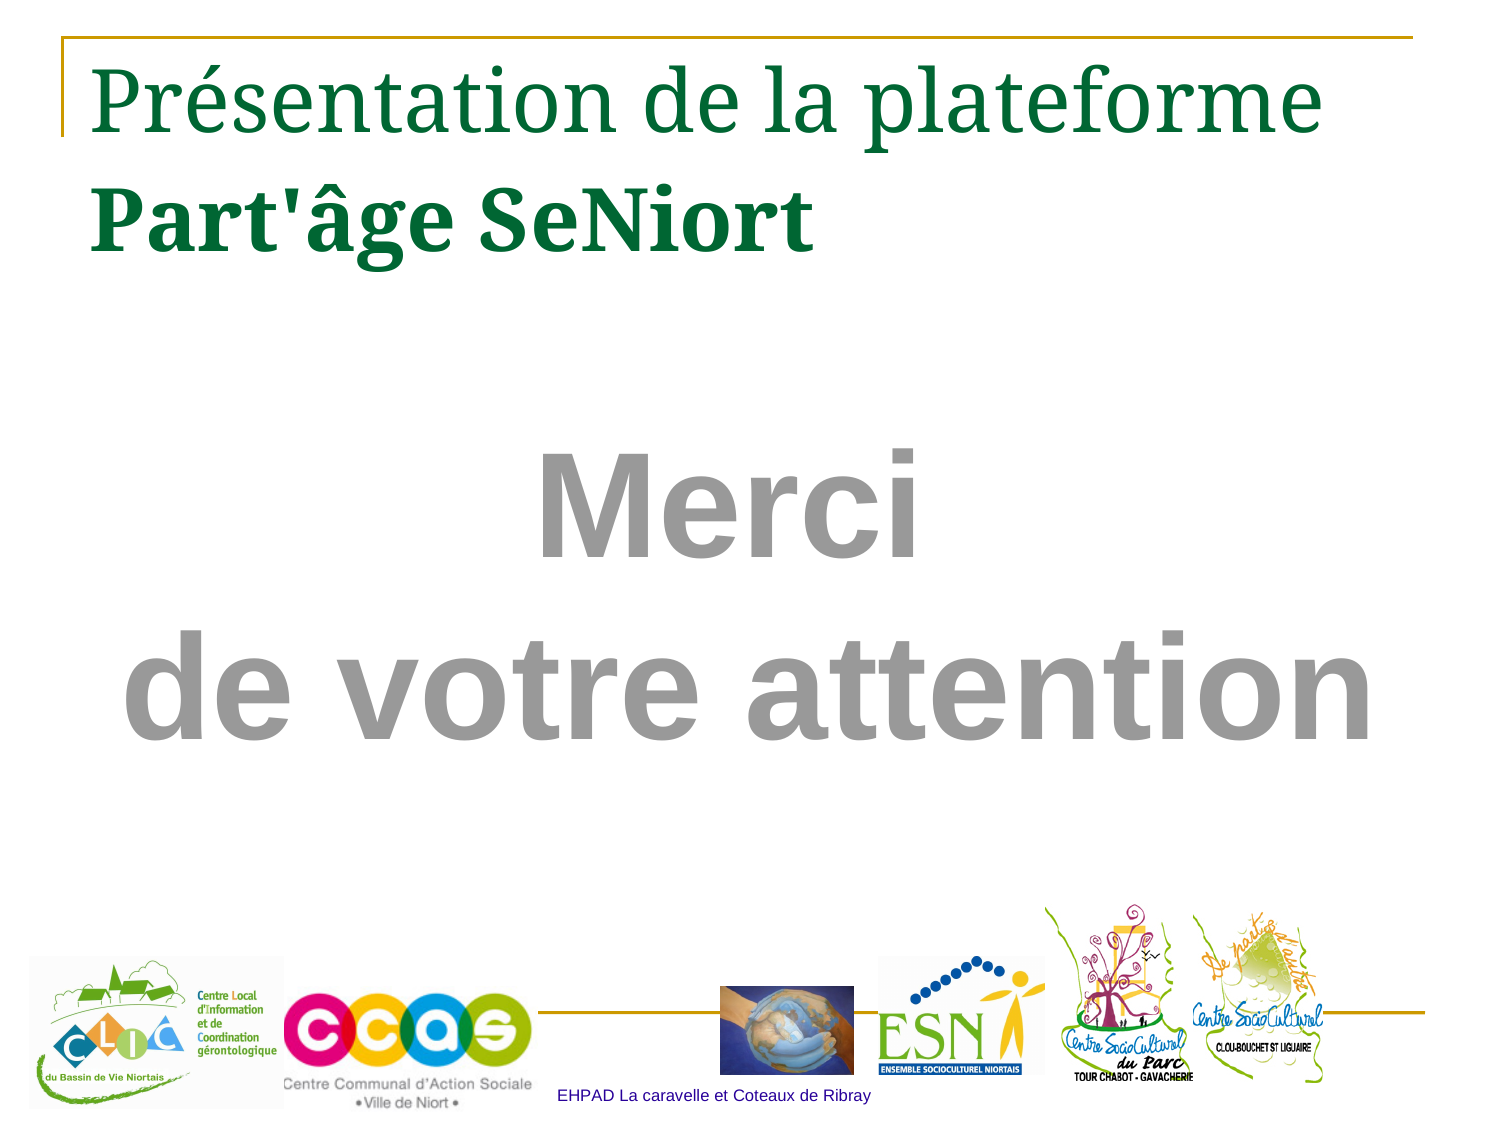

# Présentation de la plateforme Part'âge SeNiort
Merci
de votre attention
EHPAD La caravelle et Coteaux de Ribray